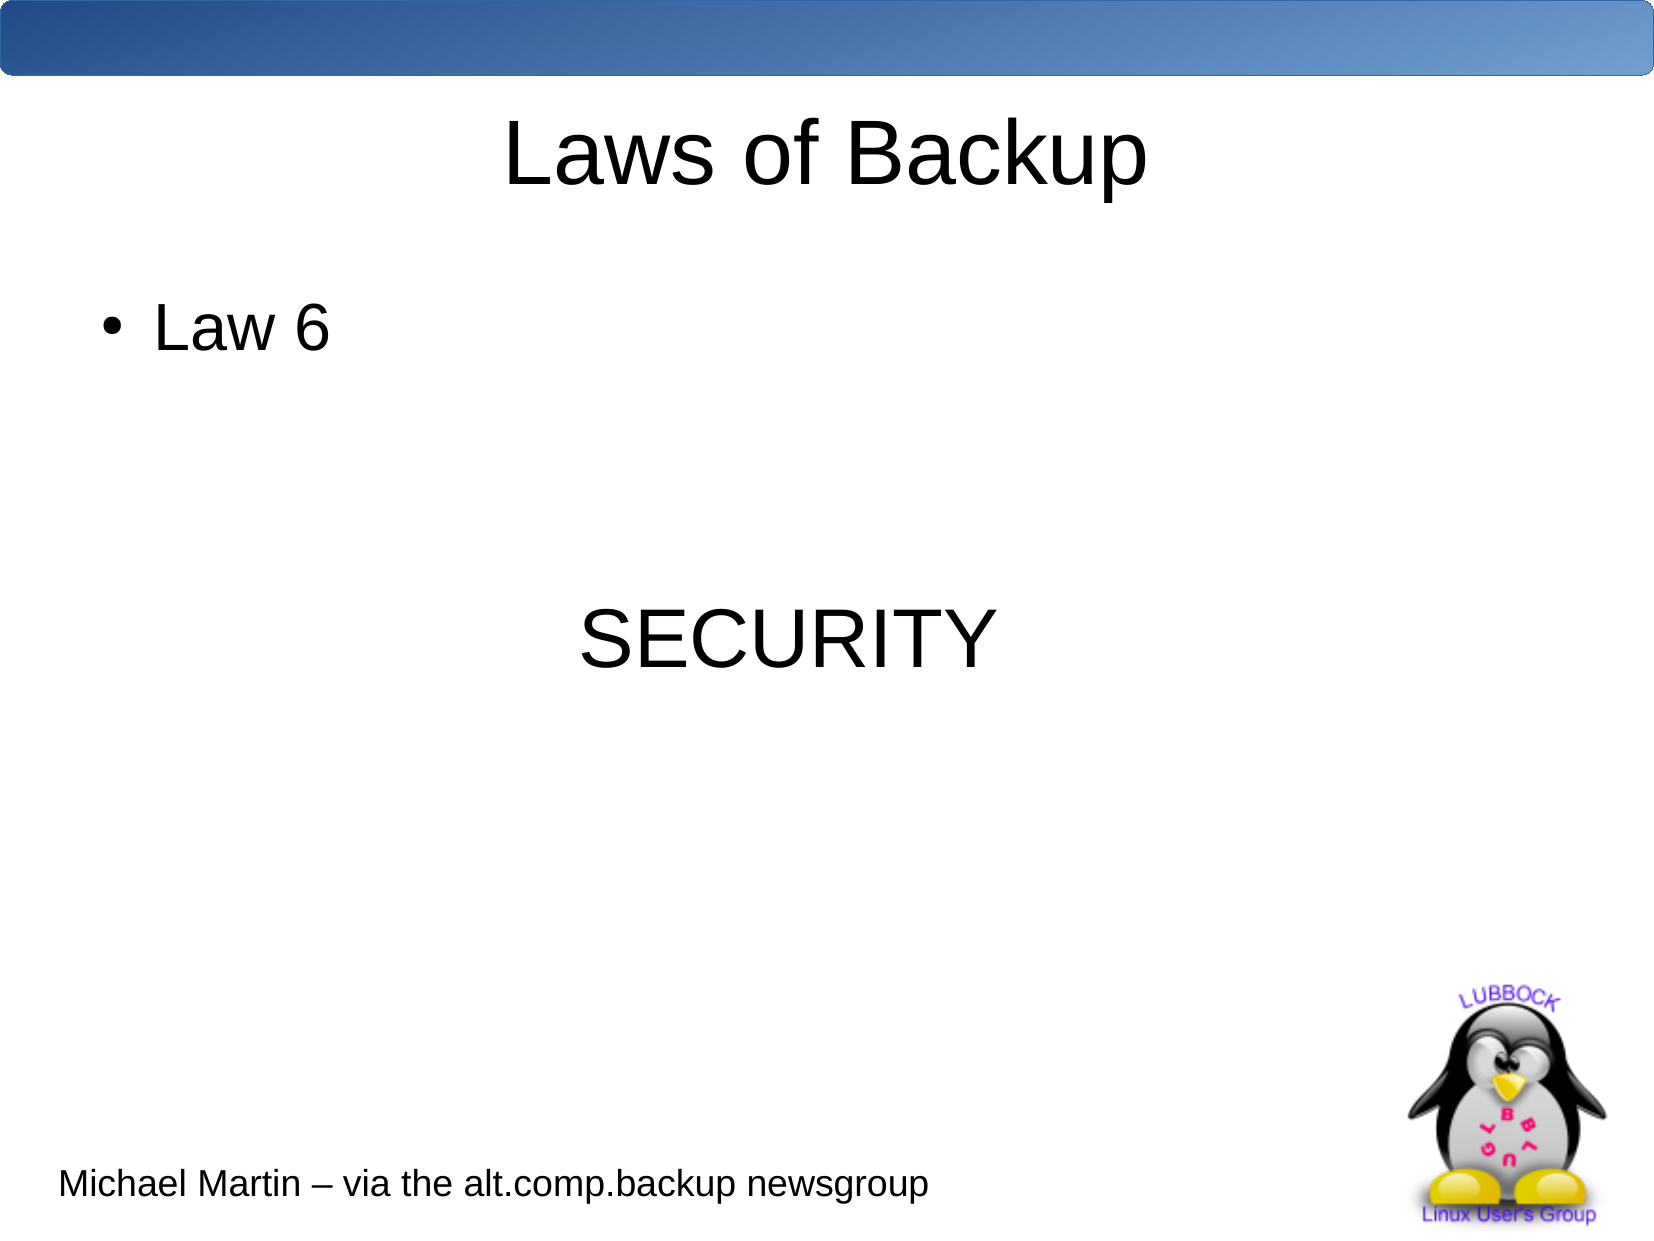

# Laws of Backup
Law 6
SECURITY
Michael Martin – via the alt.comp.backup newsgroup